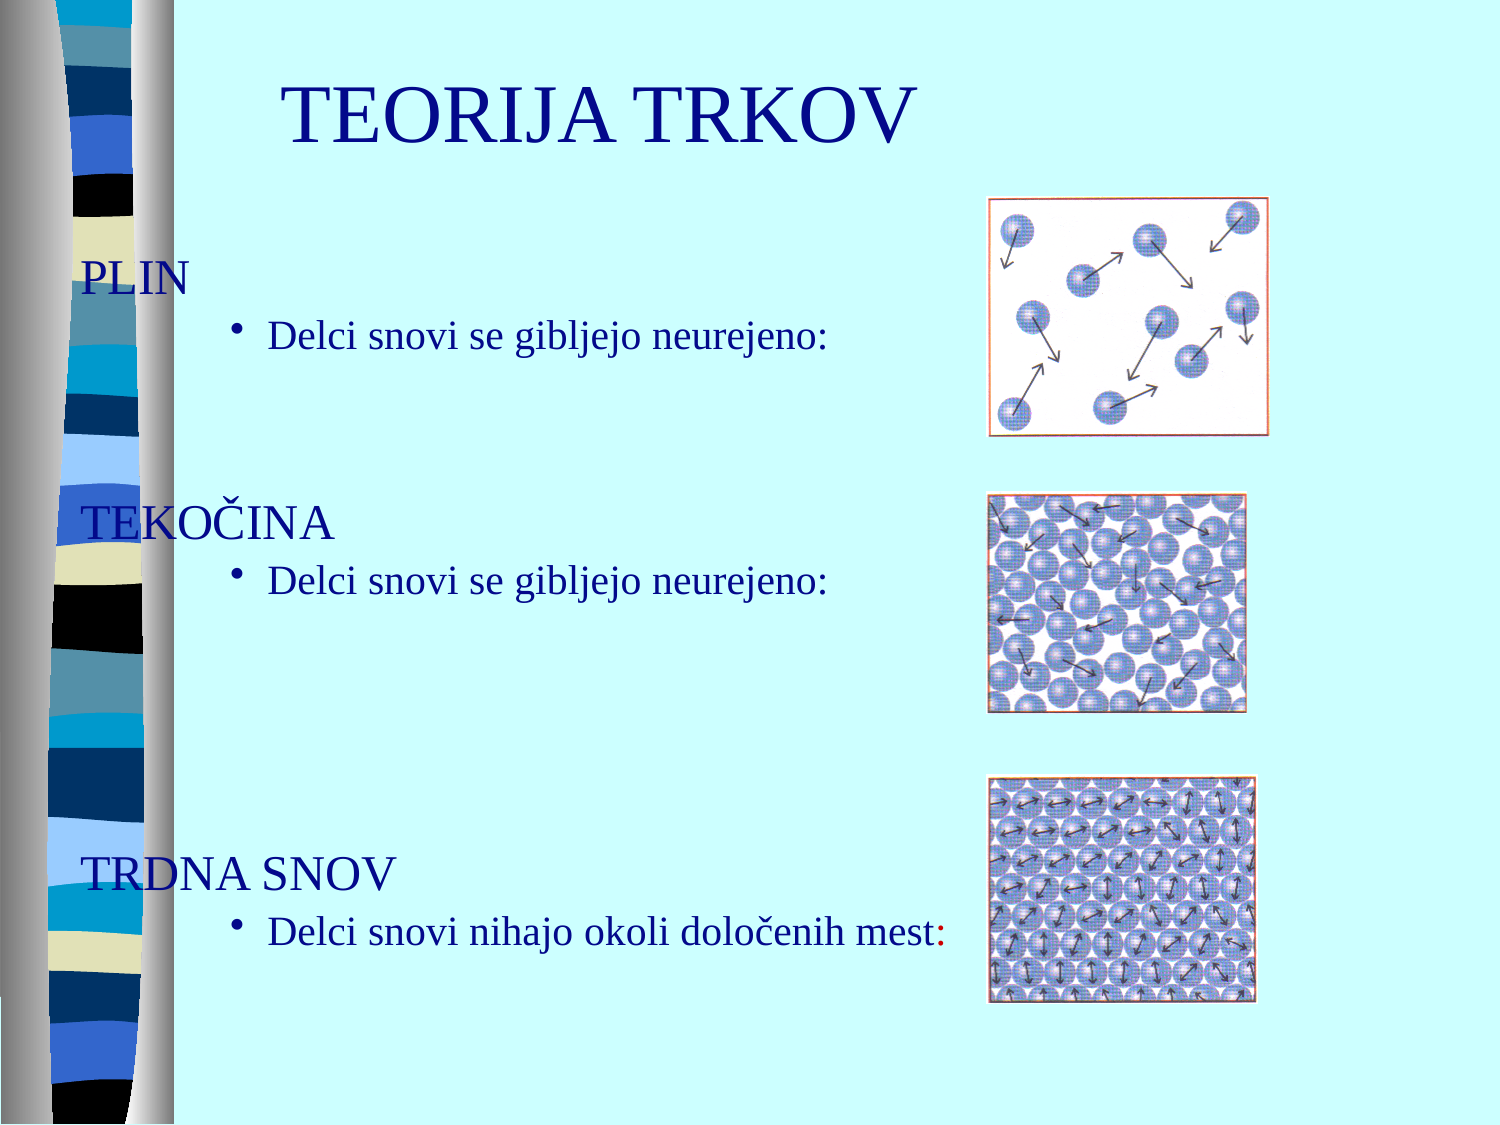

# TEORIJA TRKOV
PLIN
Delci snovi se gibljejo neurejeno:
TEKOČINA
Delci snovi se gibljejo neurejeno:
TRDNA SNOV
Delci snovi nihajo okoli določenih mest: